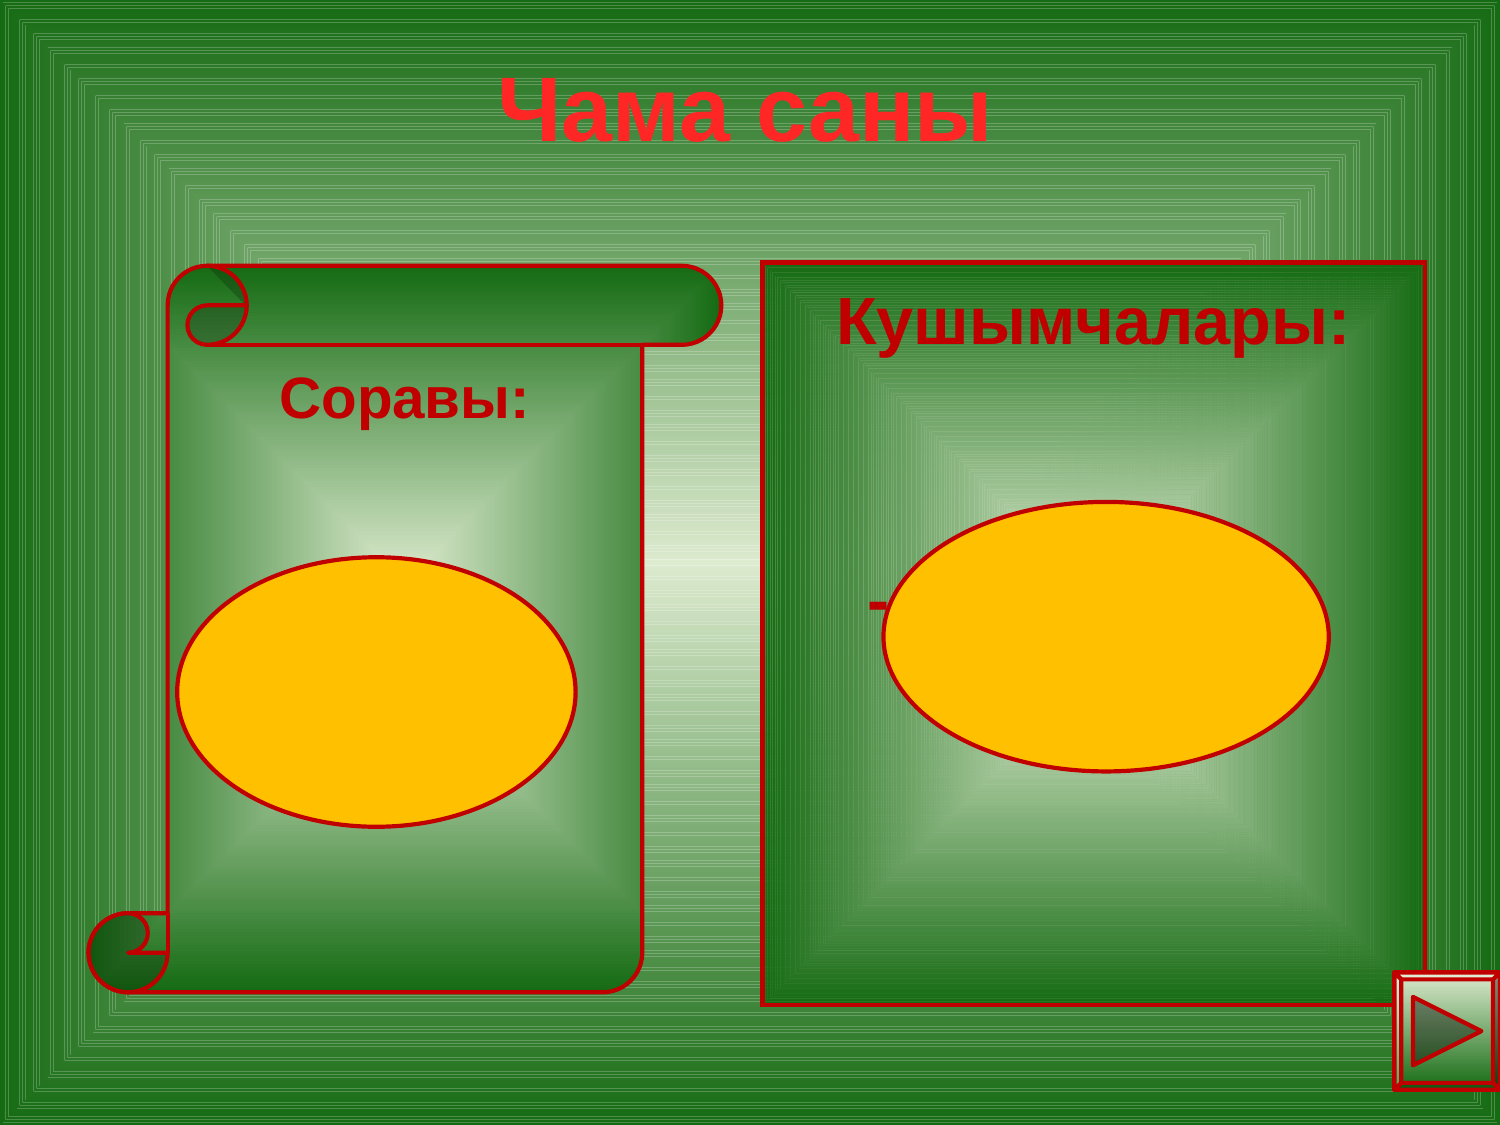

# Чама саны
Кушымчалары:
-ларча/-ләрчә
-лап/-ләп
Соравы:
Ничәләп?